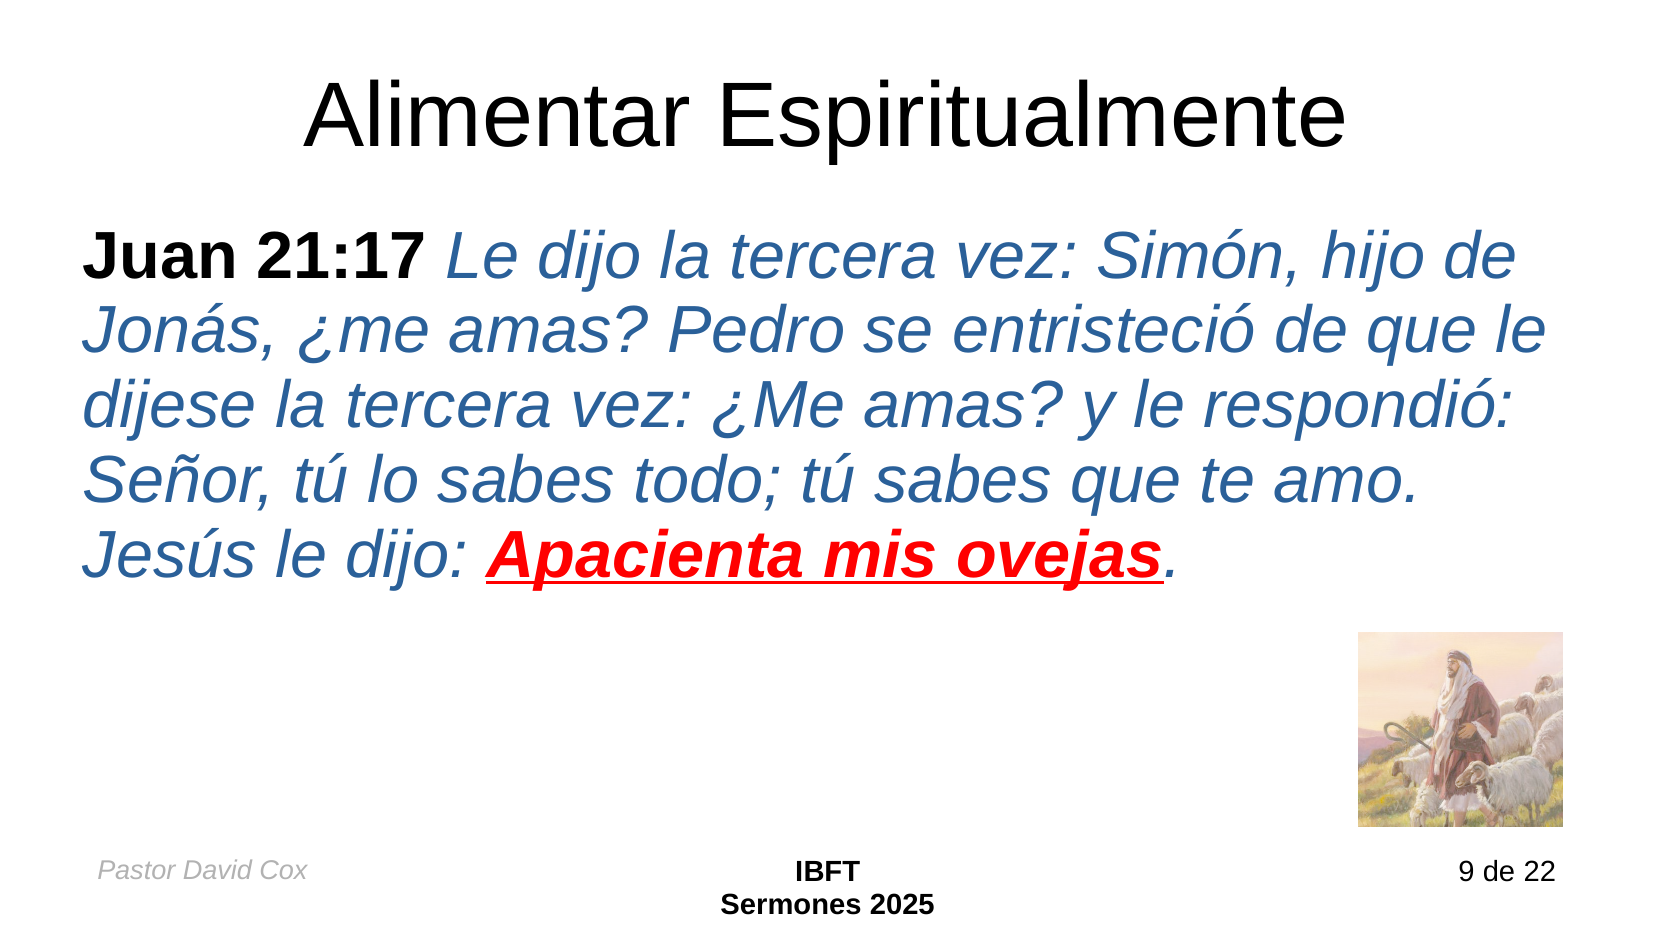

# Alimentar Espiritualmente
Juan 21:17 Le dijo la tercera vez: Simón, hijo de Jonás, ¿me amas? Pedro se entristeció de que le dijese la tercera vez: ¿Me amas? y le respondió: Señor, tú lo sabes todo; tú sabes que te amo. Jesús le dijo: Apacienta mis ovejas.